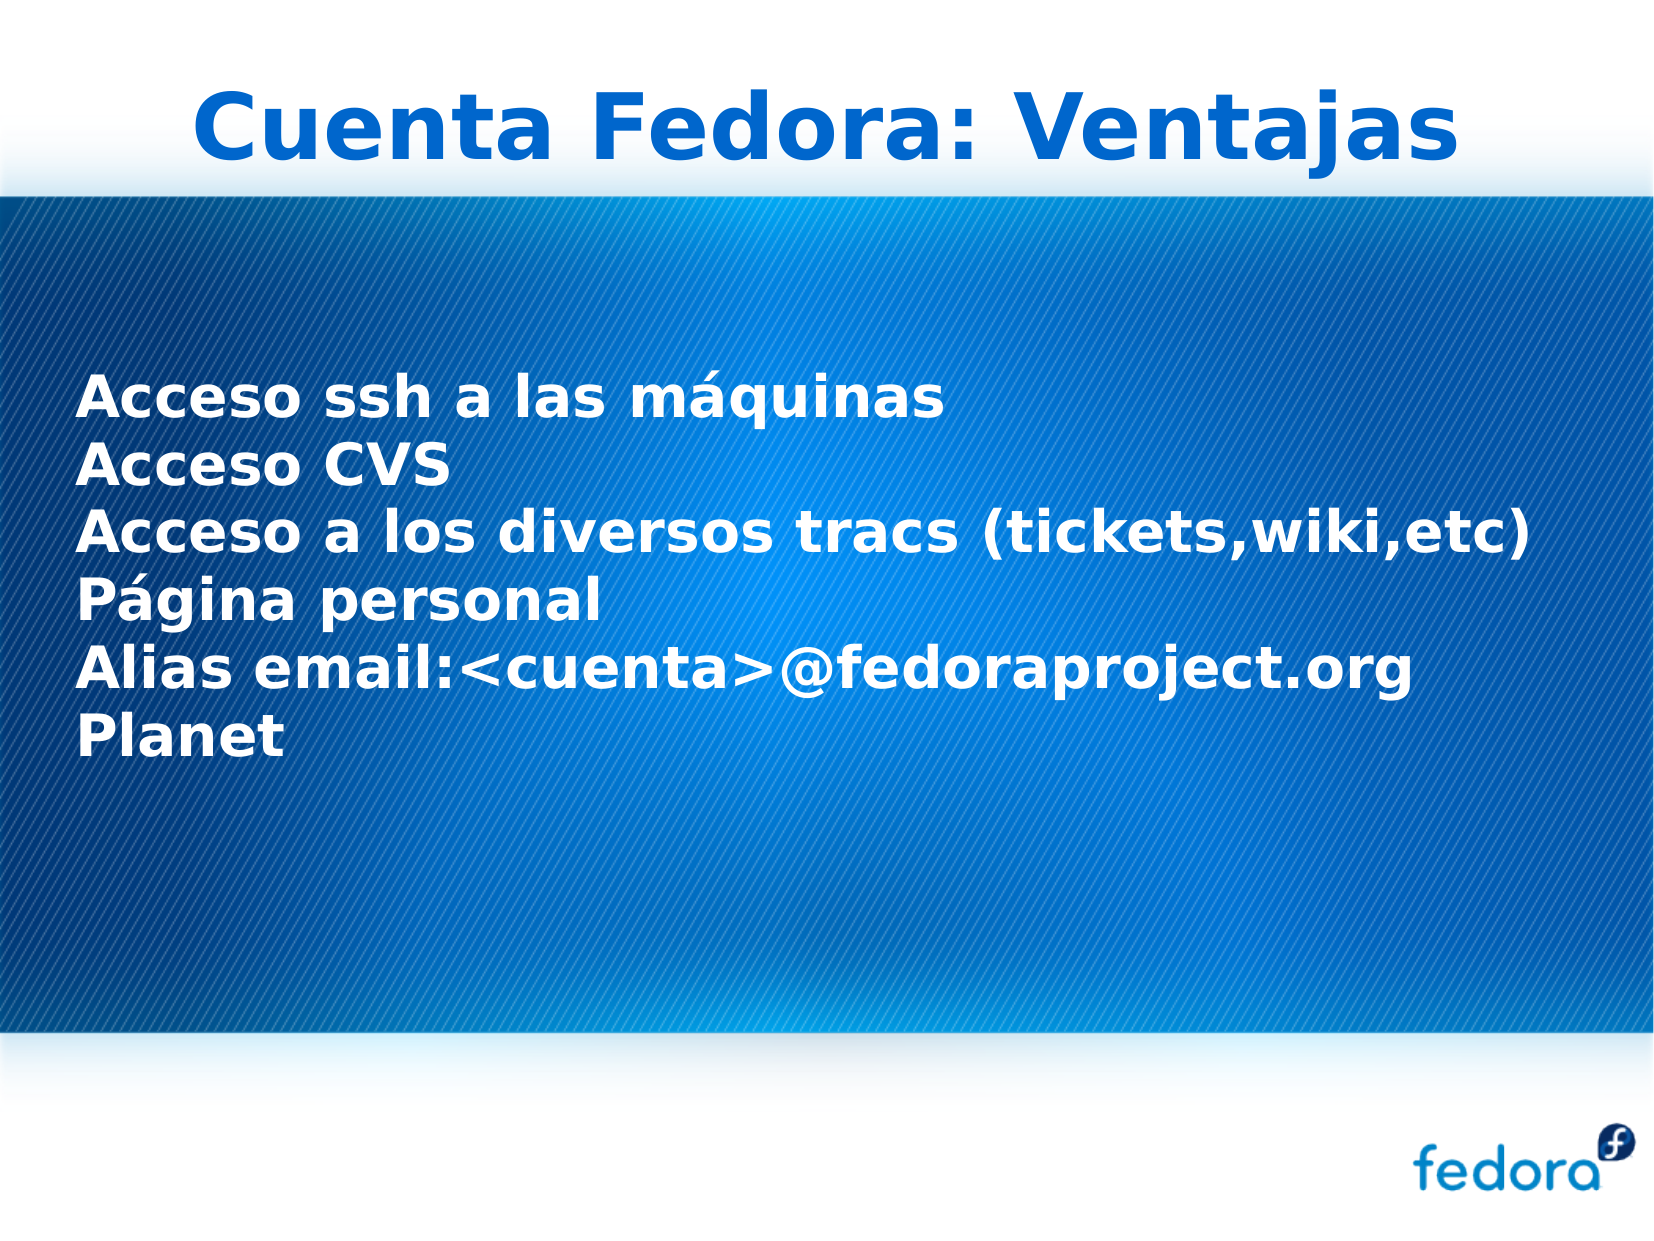

# Cuenta Fedora: Ventajas
Acceso ssh a las máquinas
Acceso CVS
Acceso a los diversos tracs (tickets,wiki,etc)
Página personal
Alias email:<cuenta>@fedoraproject.org
Planet